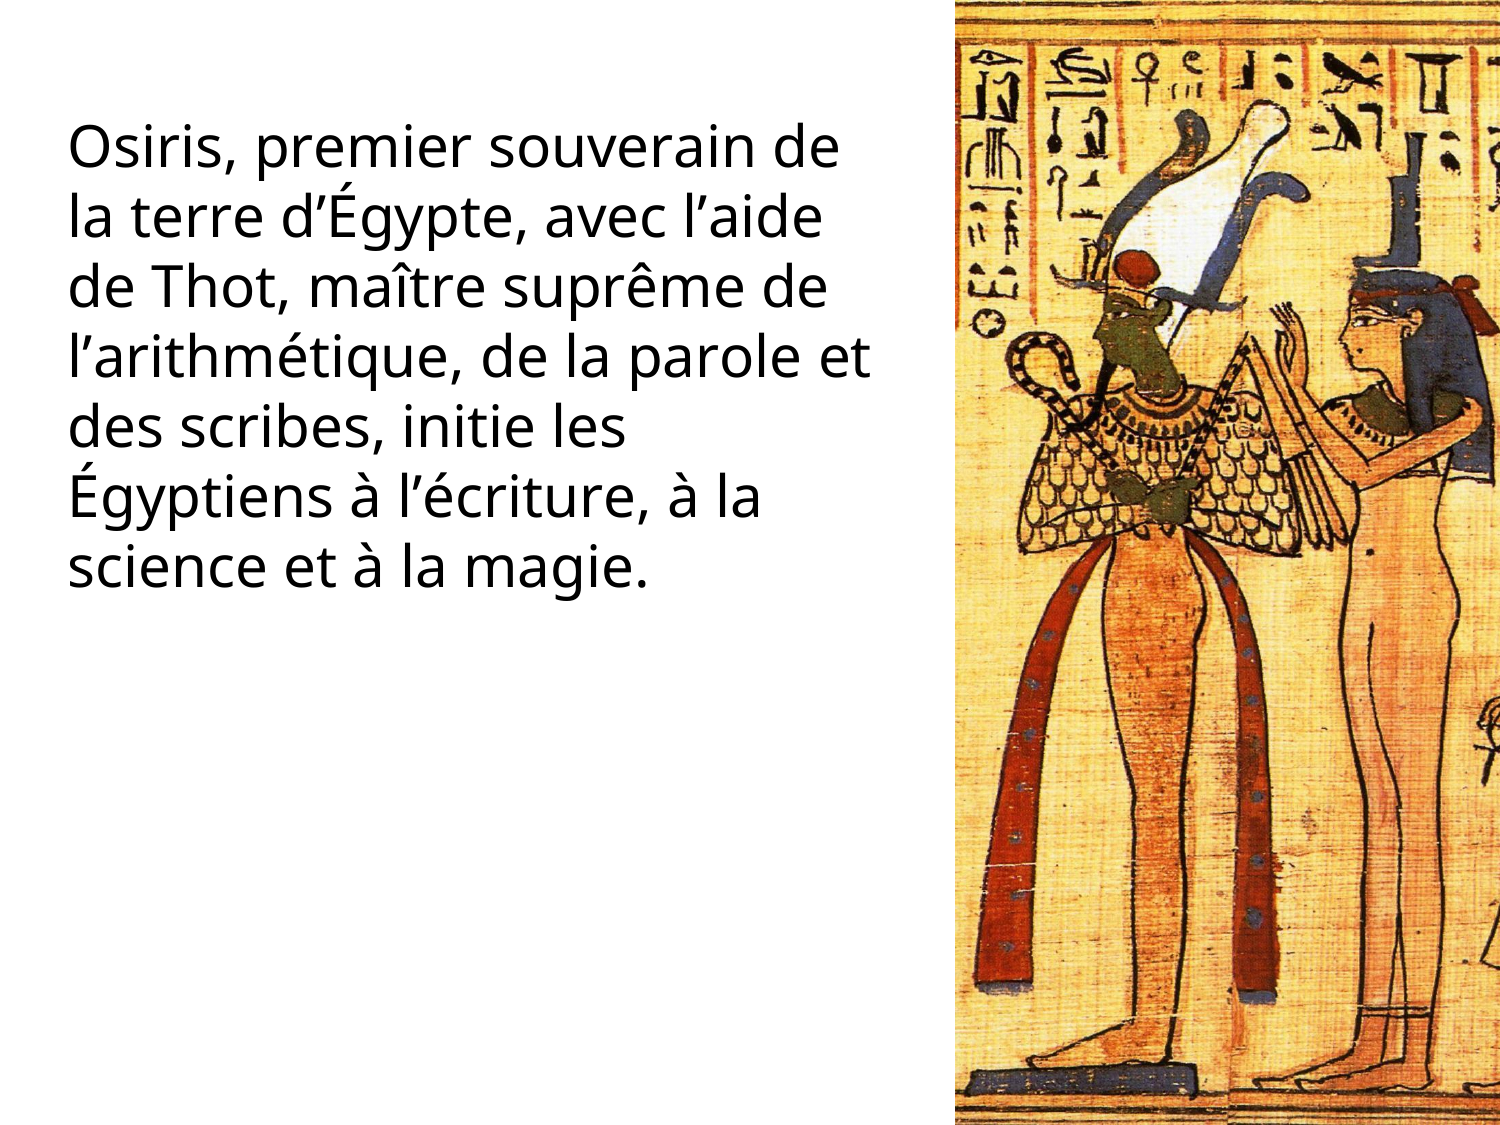

Osiris, premier souverain de la terre d’Égypte, avec l’aide de Thot, maître suprême de l’arithmétique, de la parole et des scribes, initie les Égyptiens à l’écriture, à la science et à la magie.